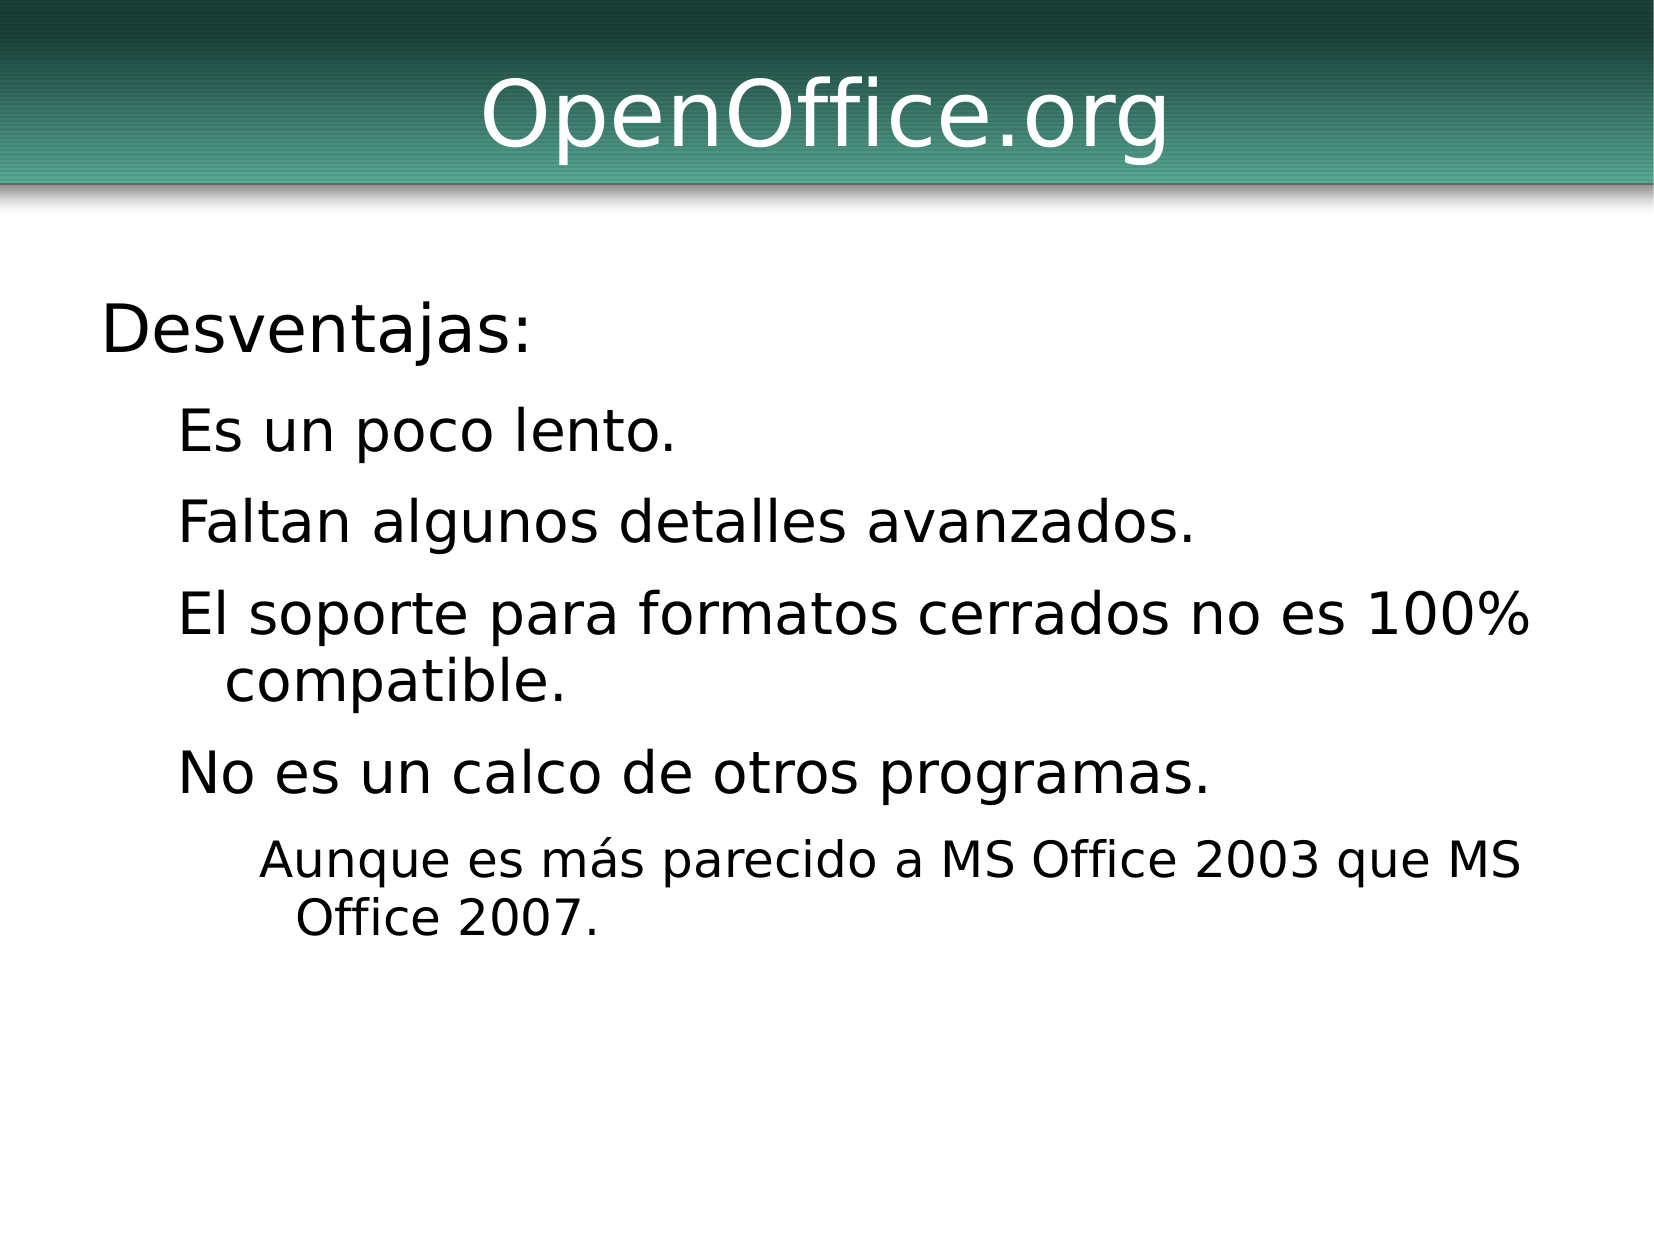

# OpenOffice.org
Desventajas:
Es un poco lento.
Faltan algunos detalles avanzados.
El soporte para formatos cerrados no es 100% compatible.
No es un calco de otros programas.
Aunque es más parecido a MS Office 2003 que MS Office 2007.